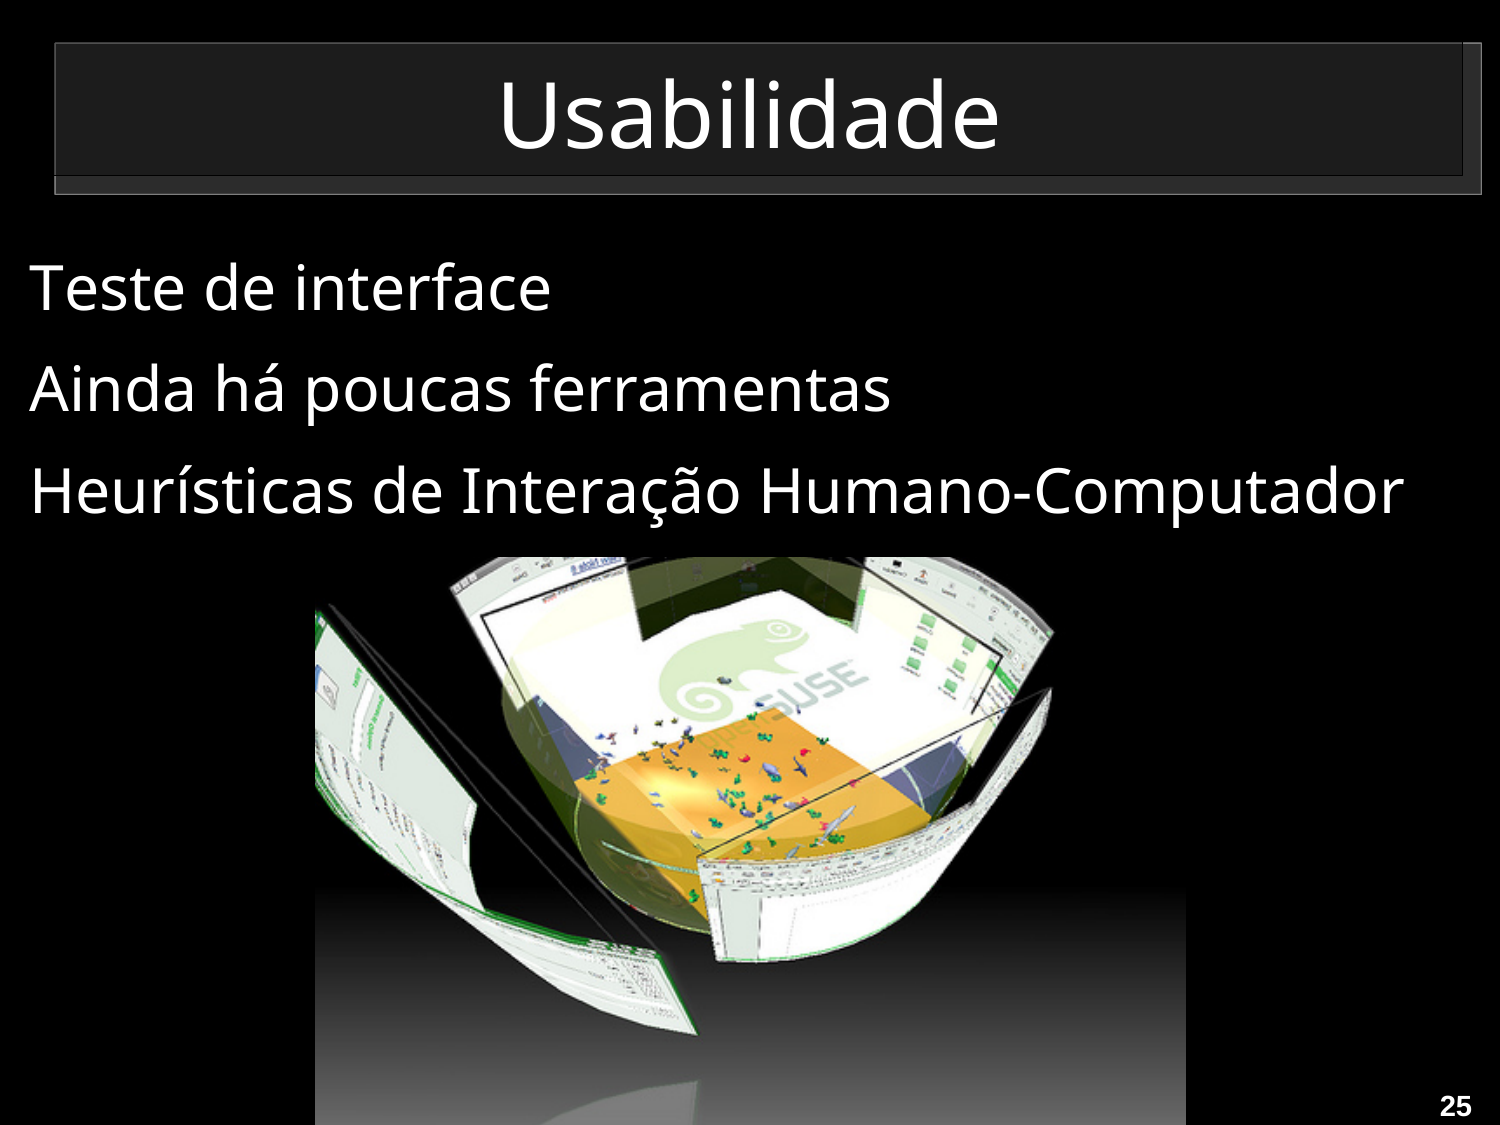

# Usabilidade
Teste de interface
Ainda há poucas ferramentas
Heurísticas de Interação Humano-Computador
25